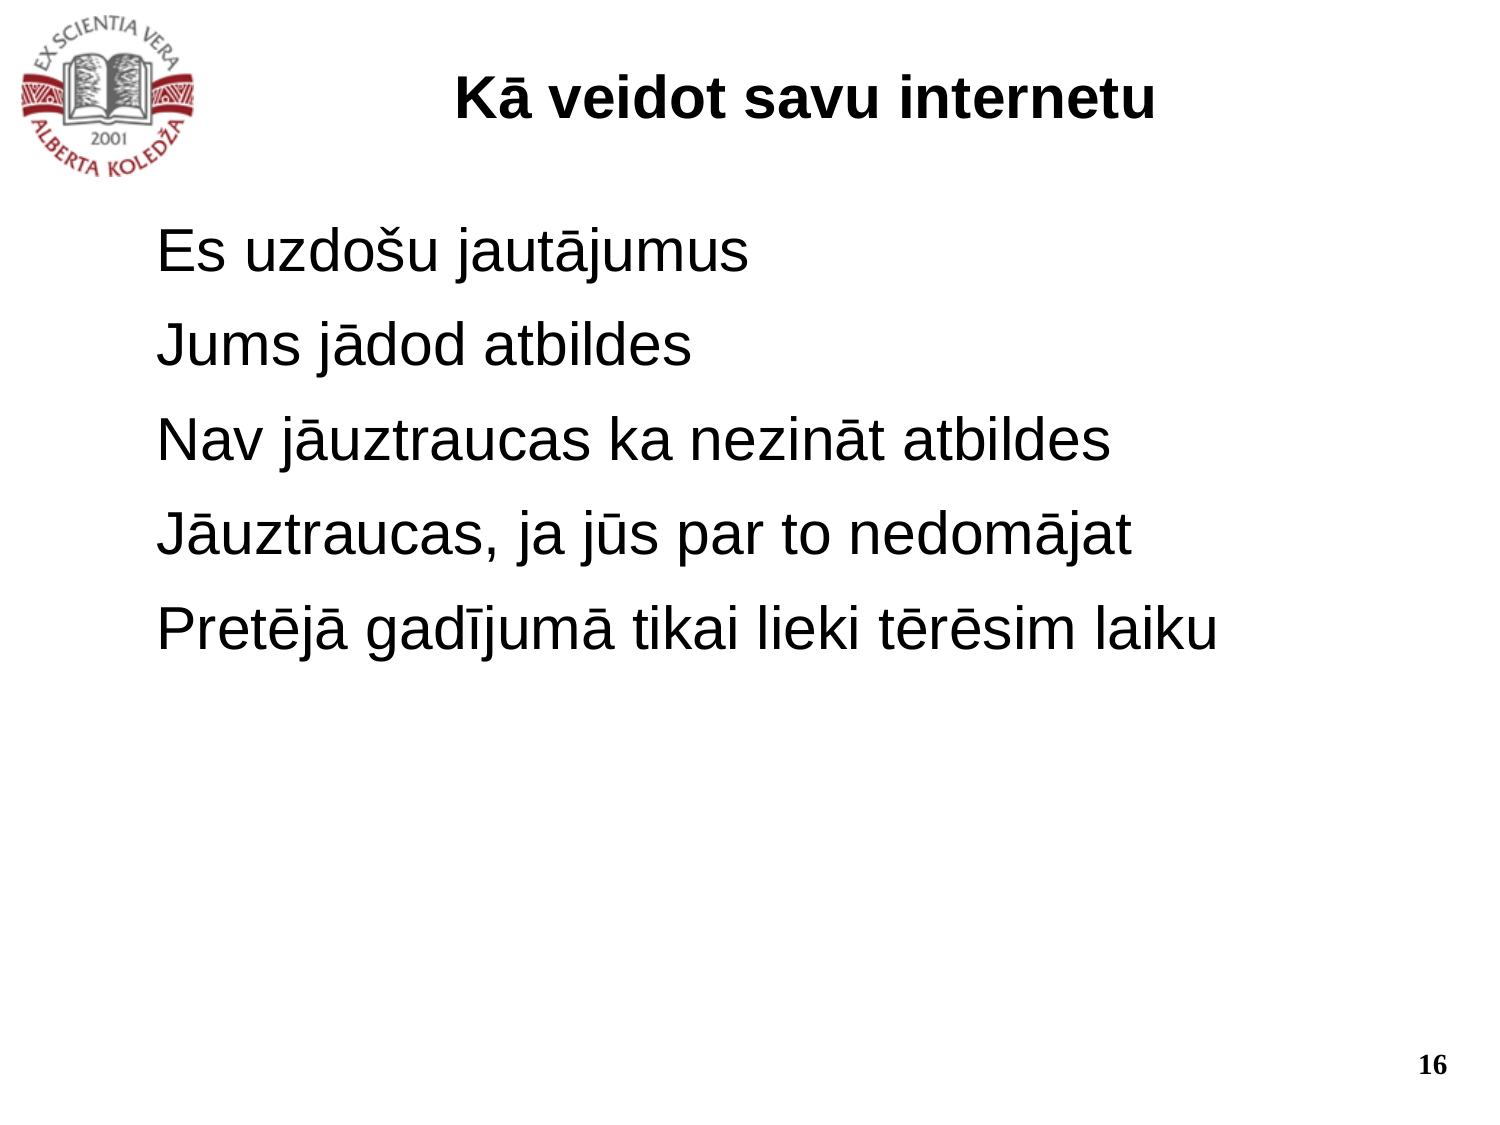

# Kā veidot savu internetu
Es uzdošu jautājumus
Jums jādod atbildes
Nav jāuztraucas ka nezināt atbildes
Jāuztraucas, ja jūs par to nedomājat
Pretējā gadījumā tikai lieki tērēsim laiku